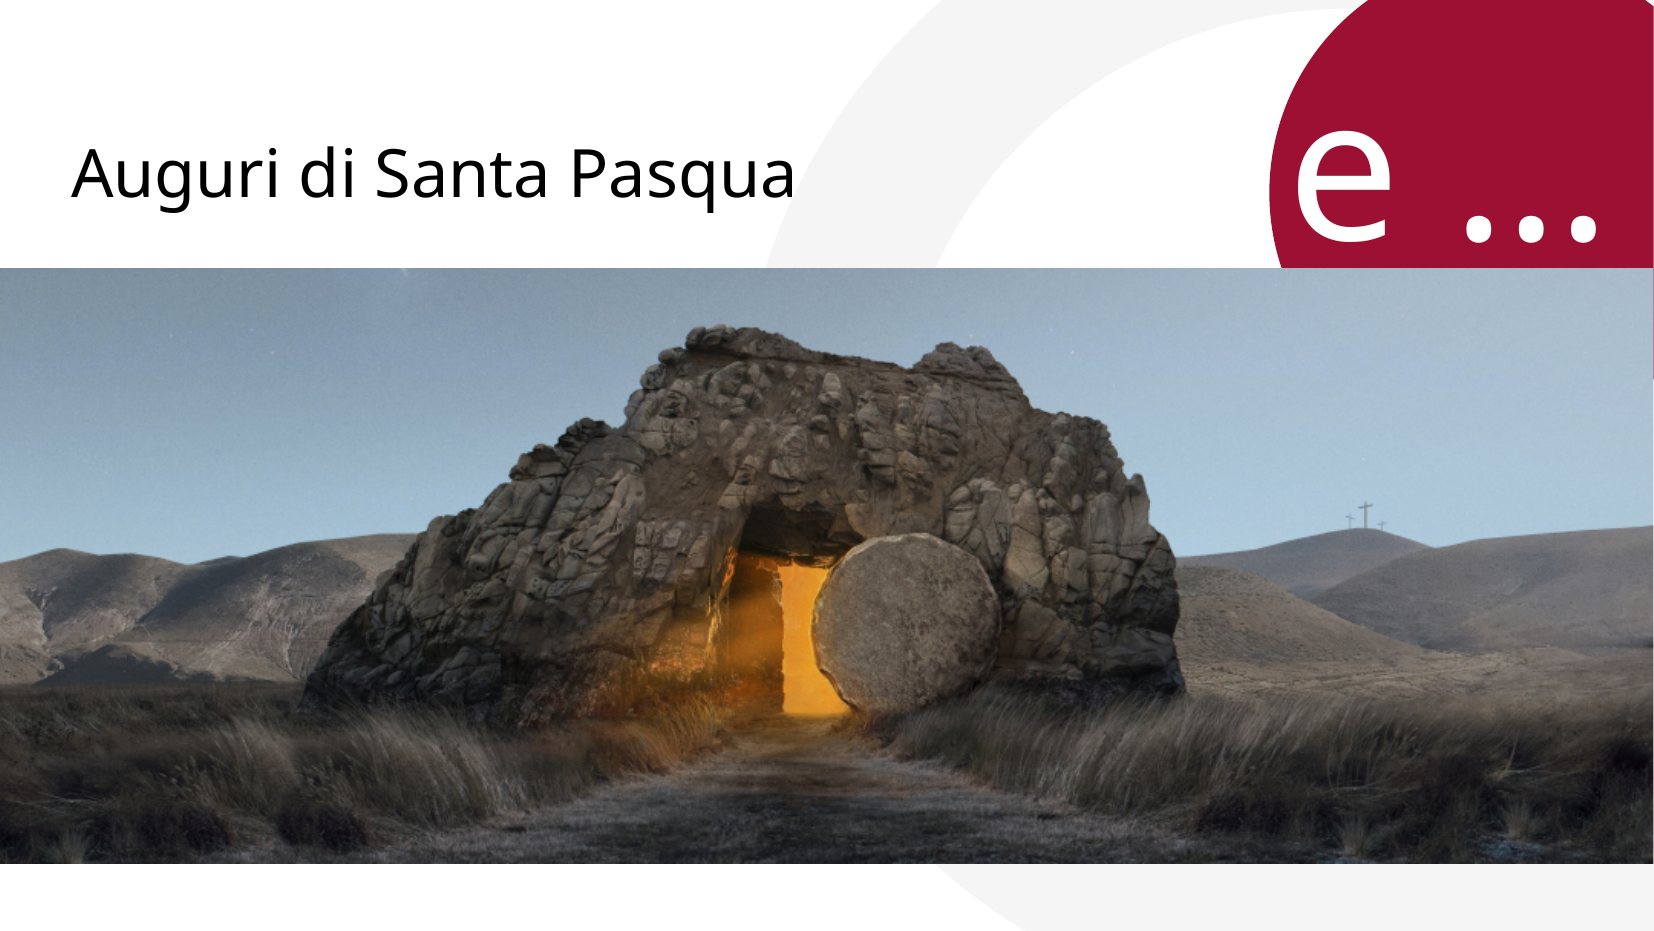

e …
# Auguri di Santa Pasqua